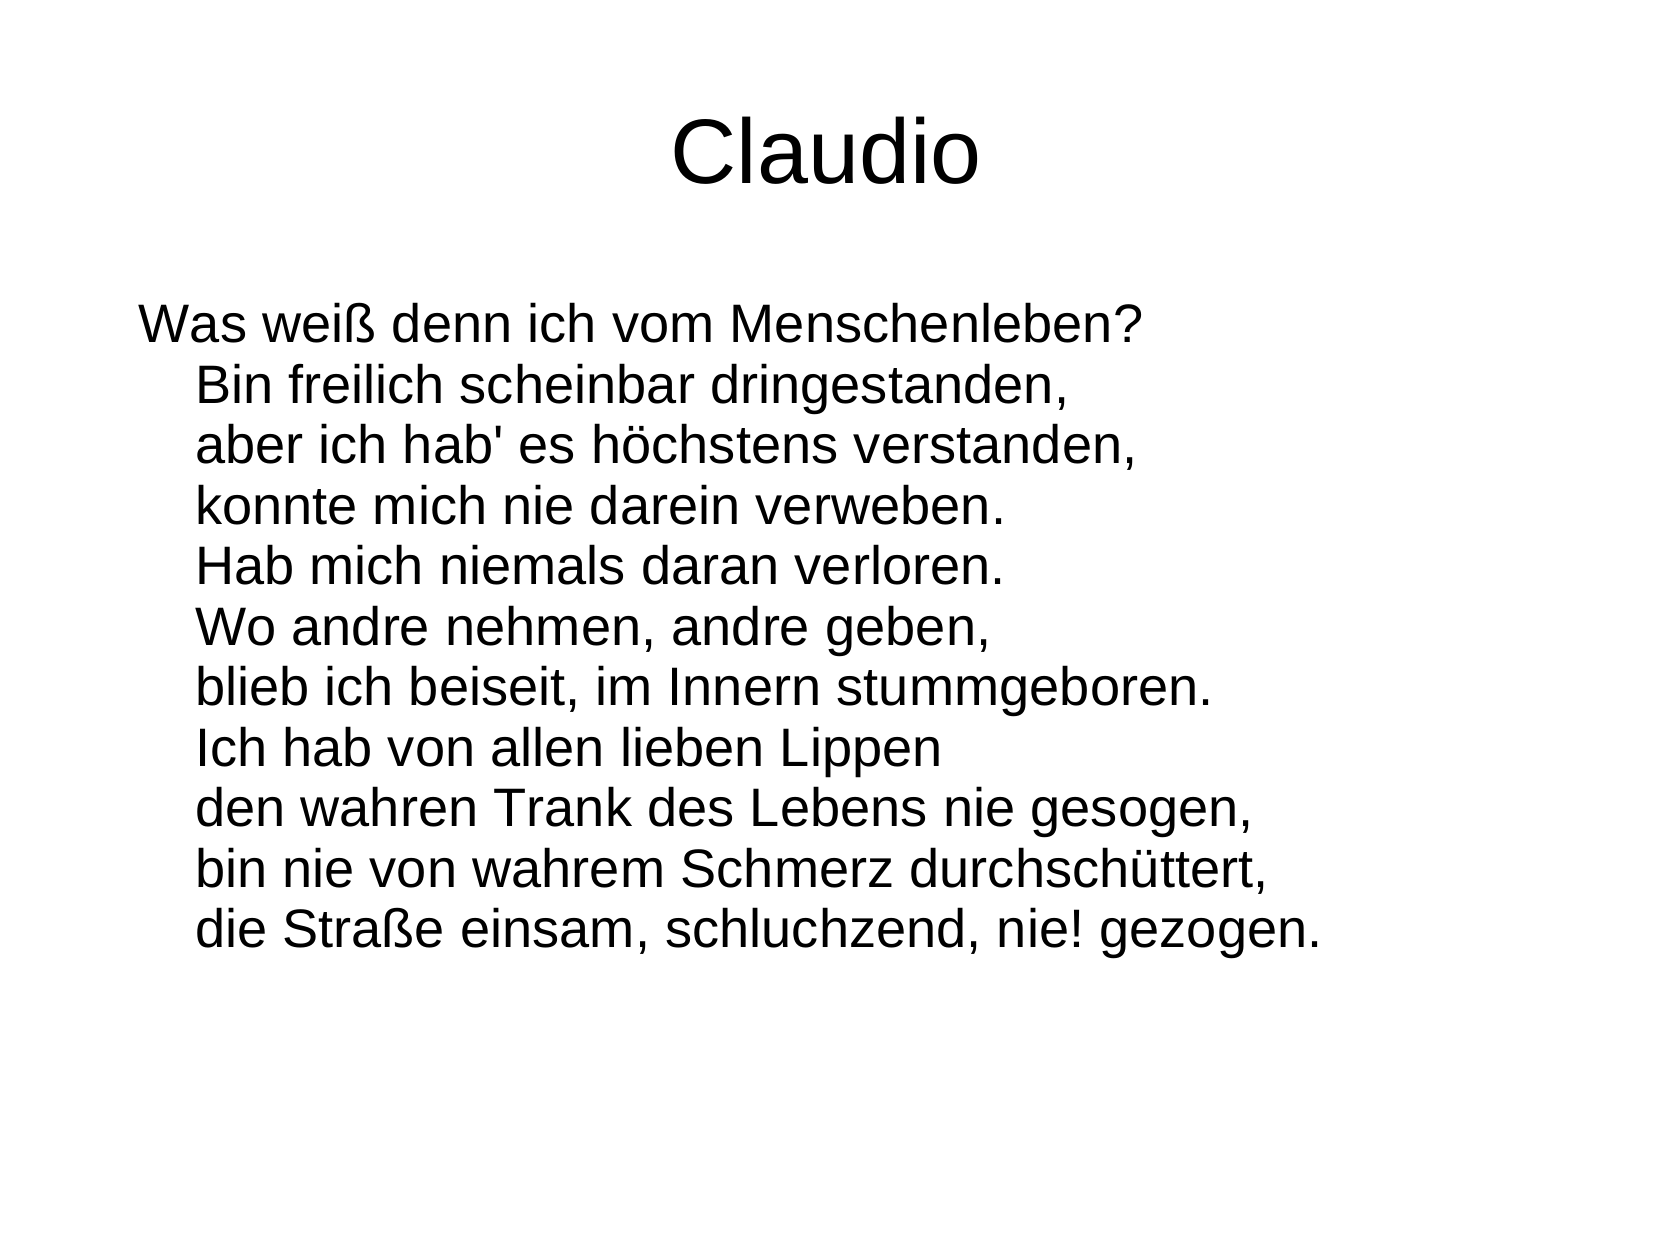

# Claudio
Was weiß denn ich vom Menschenleben?
Bin freilich scheinbar dringestanden,
aber ich hab' es höchstens verstanden,
konnte mich nie darein verweben.
Hab mich niemals daran verloren.
Wo andre nehmen, andre geben,
blieb ich beiseit, im Innern stummgeboren.
Ich hab von allen lieben Lippen
den wahren Trank des Lebens nie gesogen,
bin nie von wahrem Schmerz durchschüttert,
die Straße einsam, schluchzend, nie! gezogen.